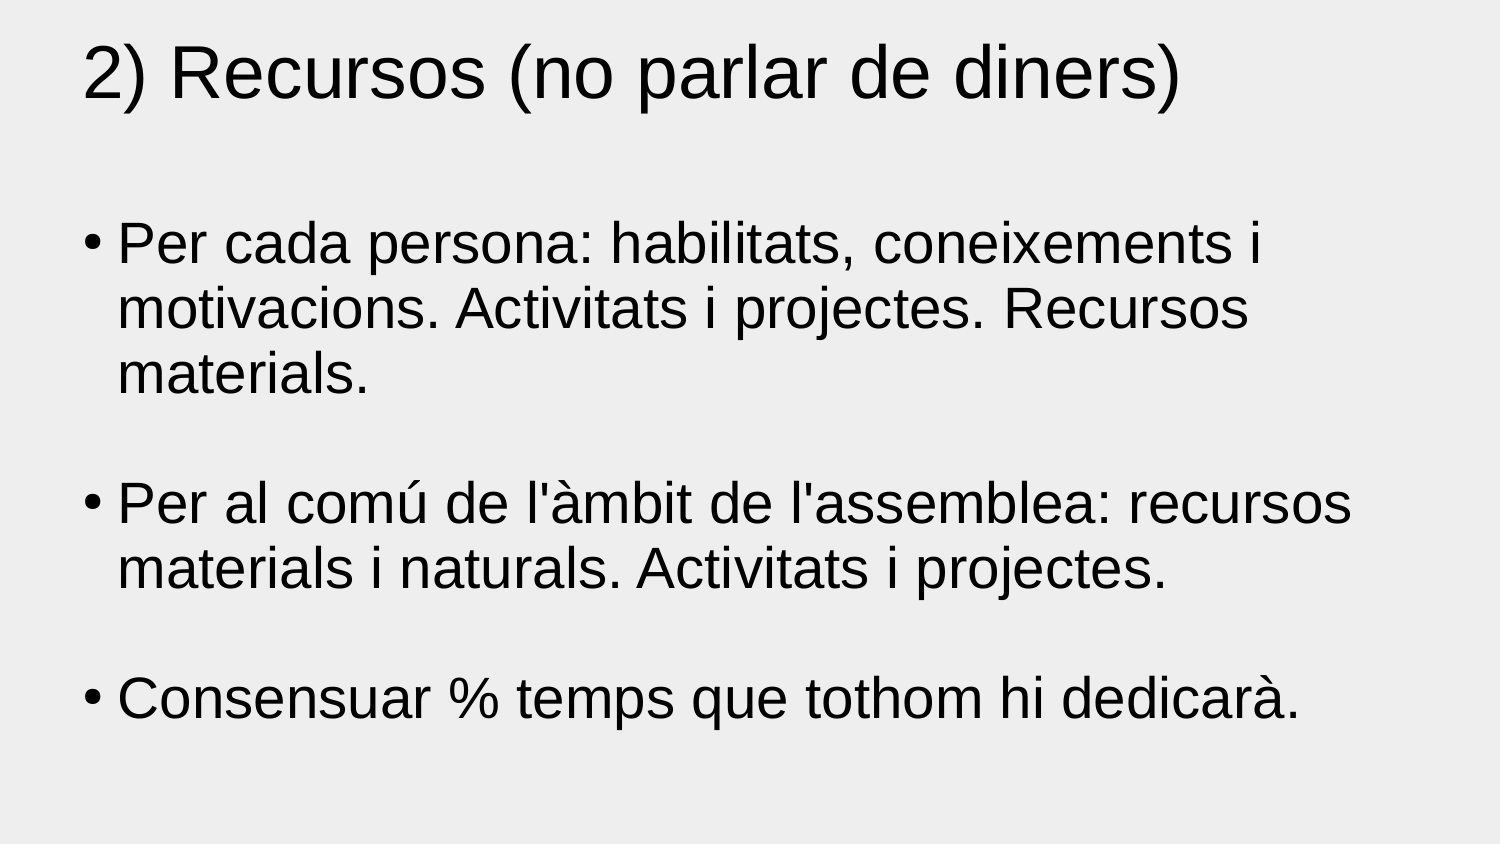

2) Recursos (no parlar de diners)
Per cada persona: habilitats, coneixements i motivacions. Activitats i projectes. Recursos materials.
Per al comú de l'àmbit de l'assemblea: recursos materials i naturals. Activitats i projectes.
Consensuar % temps que tothom hi dedicarà.